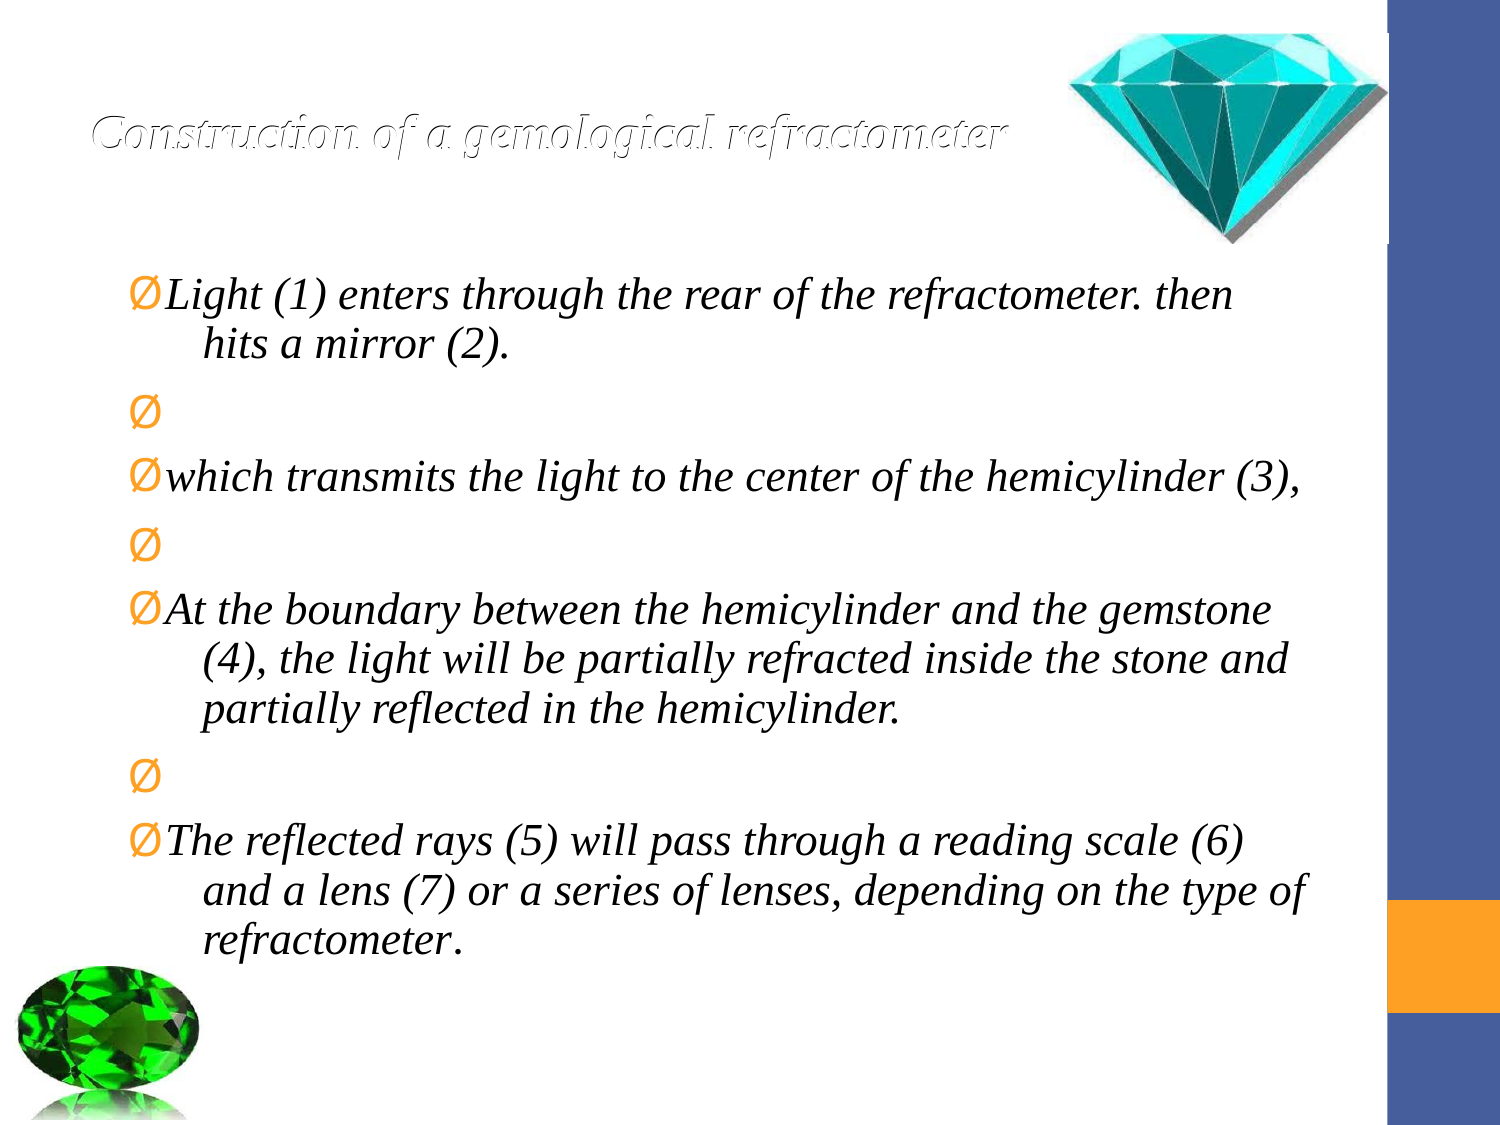

# Construction of a gemological refractometer
Light (1) enters through the rear of the refractometer. then hits a mirror (2).
which transmits the light to the center of the hemicylinder (3),
At the boundary between the hemicylinder and the gemstone (4), the light will be partially refracted inside the stone and partially reflected in the hemicylinder.
The reflected rays (5) will pass through a reading scale (6) and a lens (7) or a series of lenses, depending on the type of refractometer.